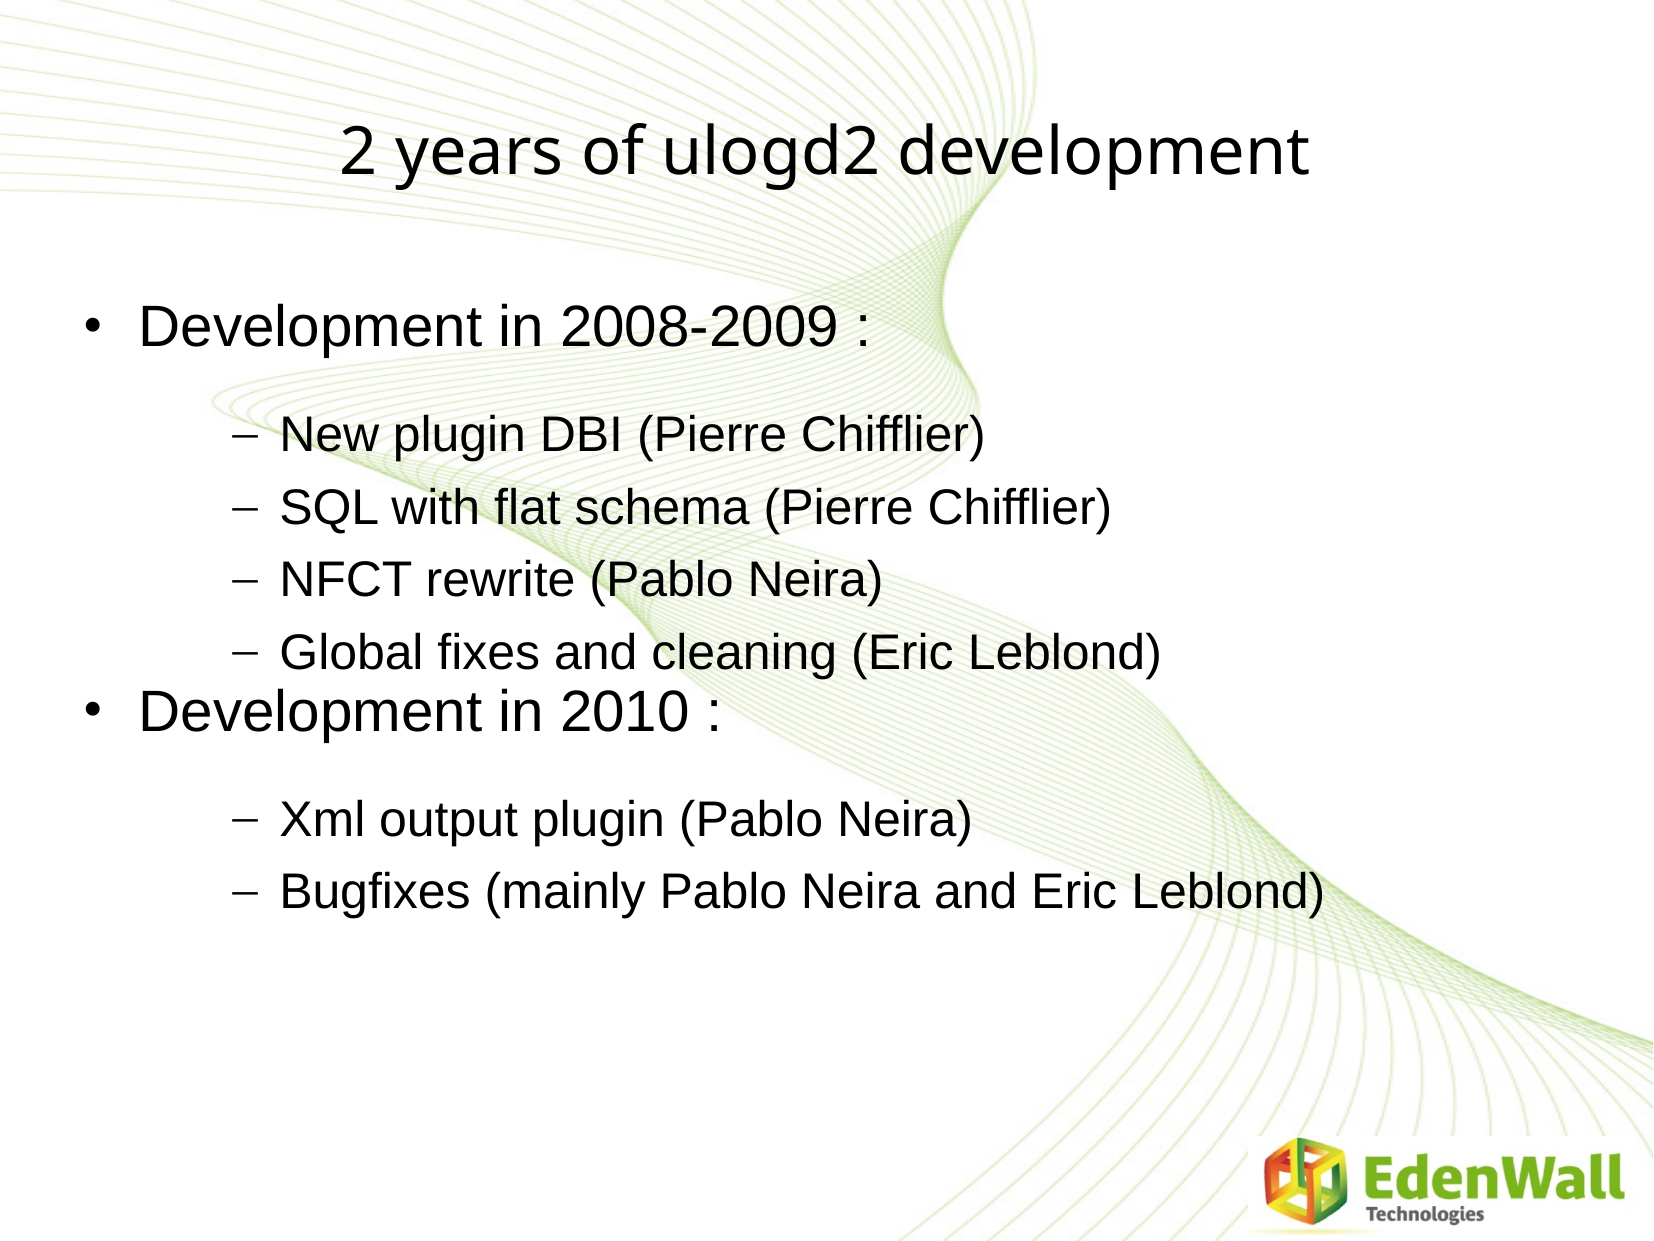

# 2 years of ulogd2 development
Development in 2008-2009 :
New plugin DBI (Pierre Chifflier)
SQL with flat schema (Pierre Chifflier)
NFCT rewrite (Pablo Neira)
Global fixes and cleaning (Eric Leblond)
Development in 2010 :
Xml output plugin (Pablo Neira)
Bugfixes (mainly Pablo Neira and Eric Leblond)